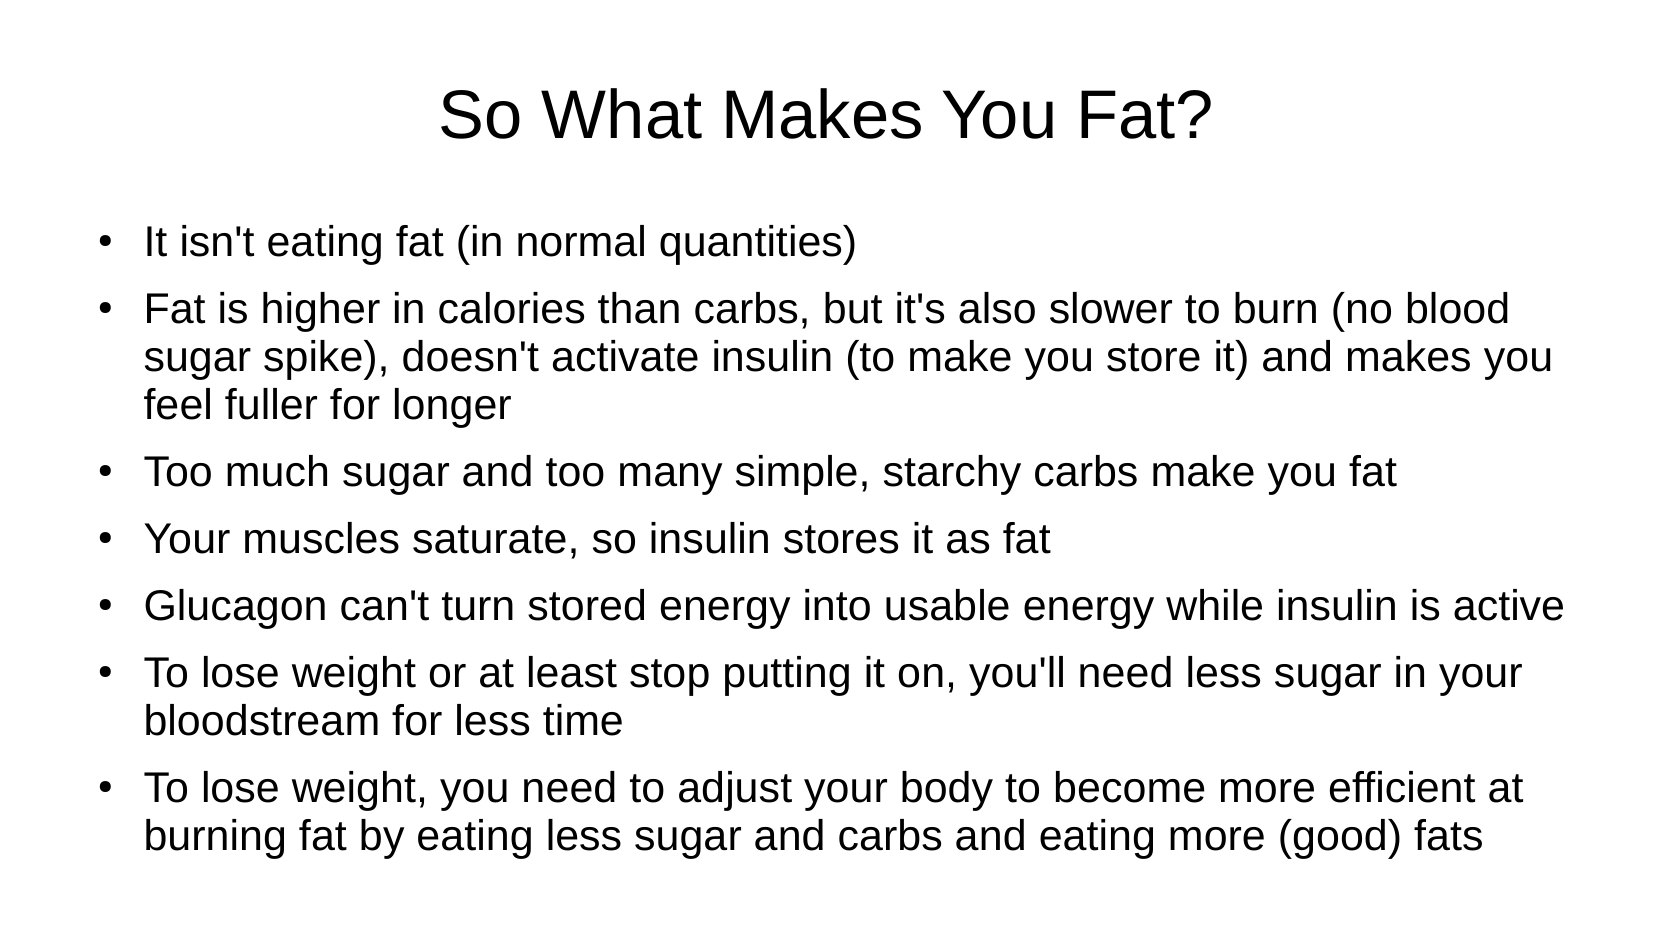

# So What Makes You Fat?
It isn't eating fat (in normal quantities)
Fat is higher in calories than carbs, but it's also slower to burn (no blood sugar spike), doesn't activate insulin (to make you store it) and makes you feel fuller for longer
Too much sugar and too many simple, starchy carbs make you fat
Your muscles saturate, so insulin stores it as fat
Glucagon can't turn stored energy into usable energy while insulin is active
To lose weight or at least stop putting it on, you'll need less sugar in your bloodstream for less time
To lose weight, you need to adjust your body to become more efficient at burning fat by eating less sugar and carbs and eating more (good) fats